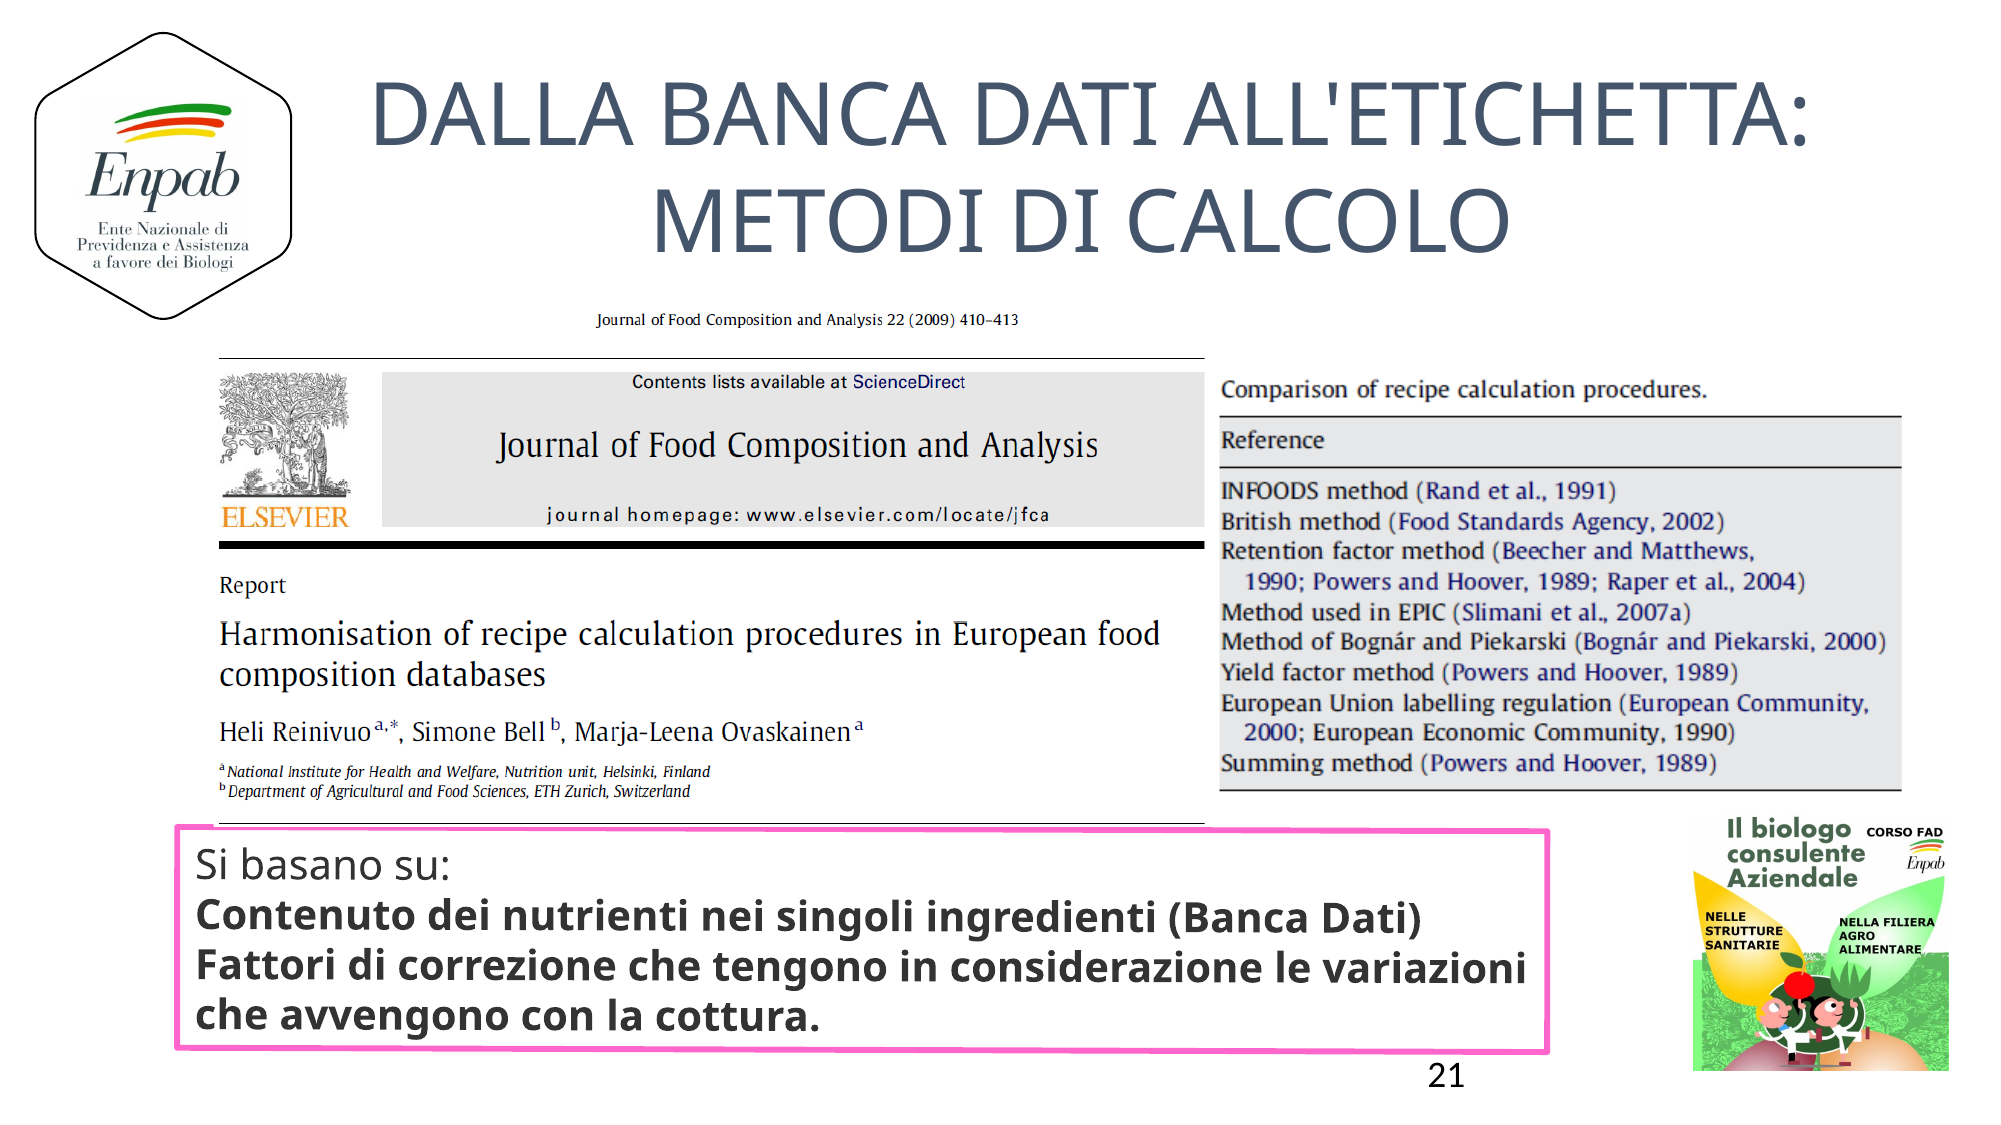

DALLA BANCA DATI ALL'ETICHETTA: METODI DI CALCOLO
Si basano su:
Contenuto dei nutrienti nei singoli ingredienti (Banca Dati)
Fattori di correzione che tengono in considerazione le variazioni che avvengono con la cottura.
21